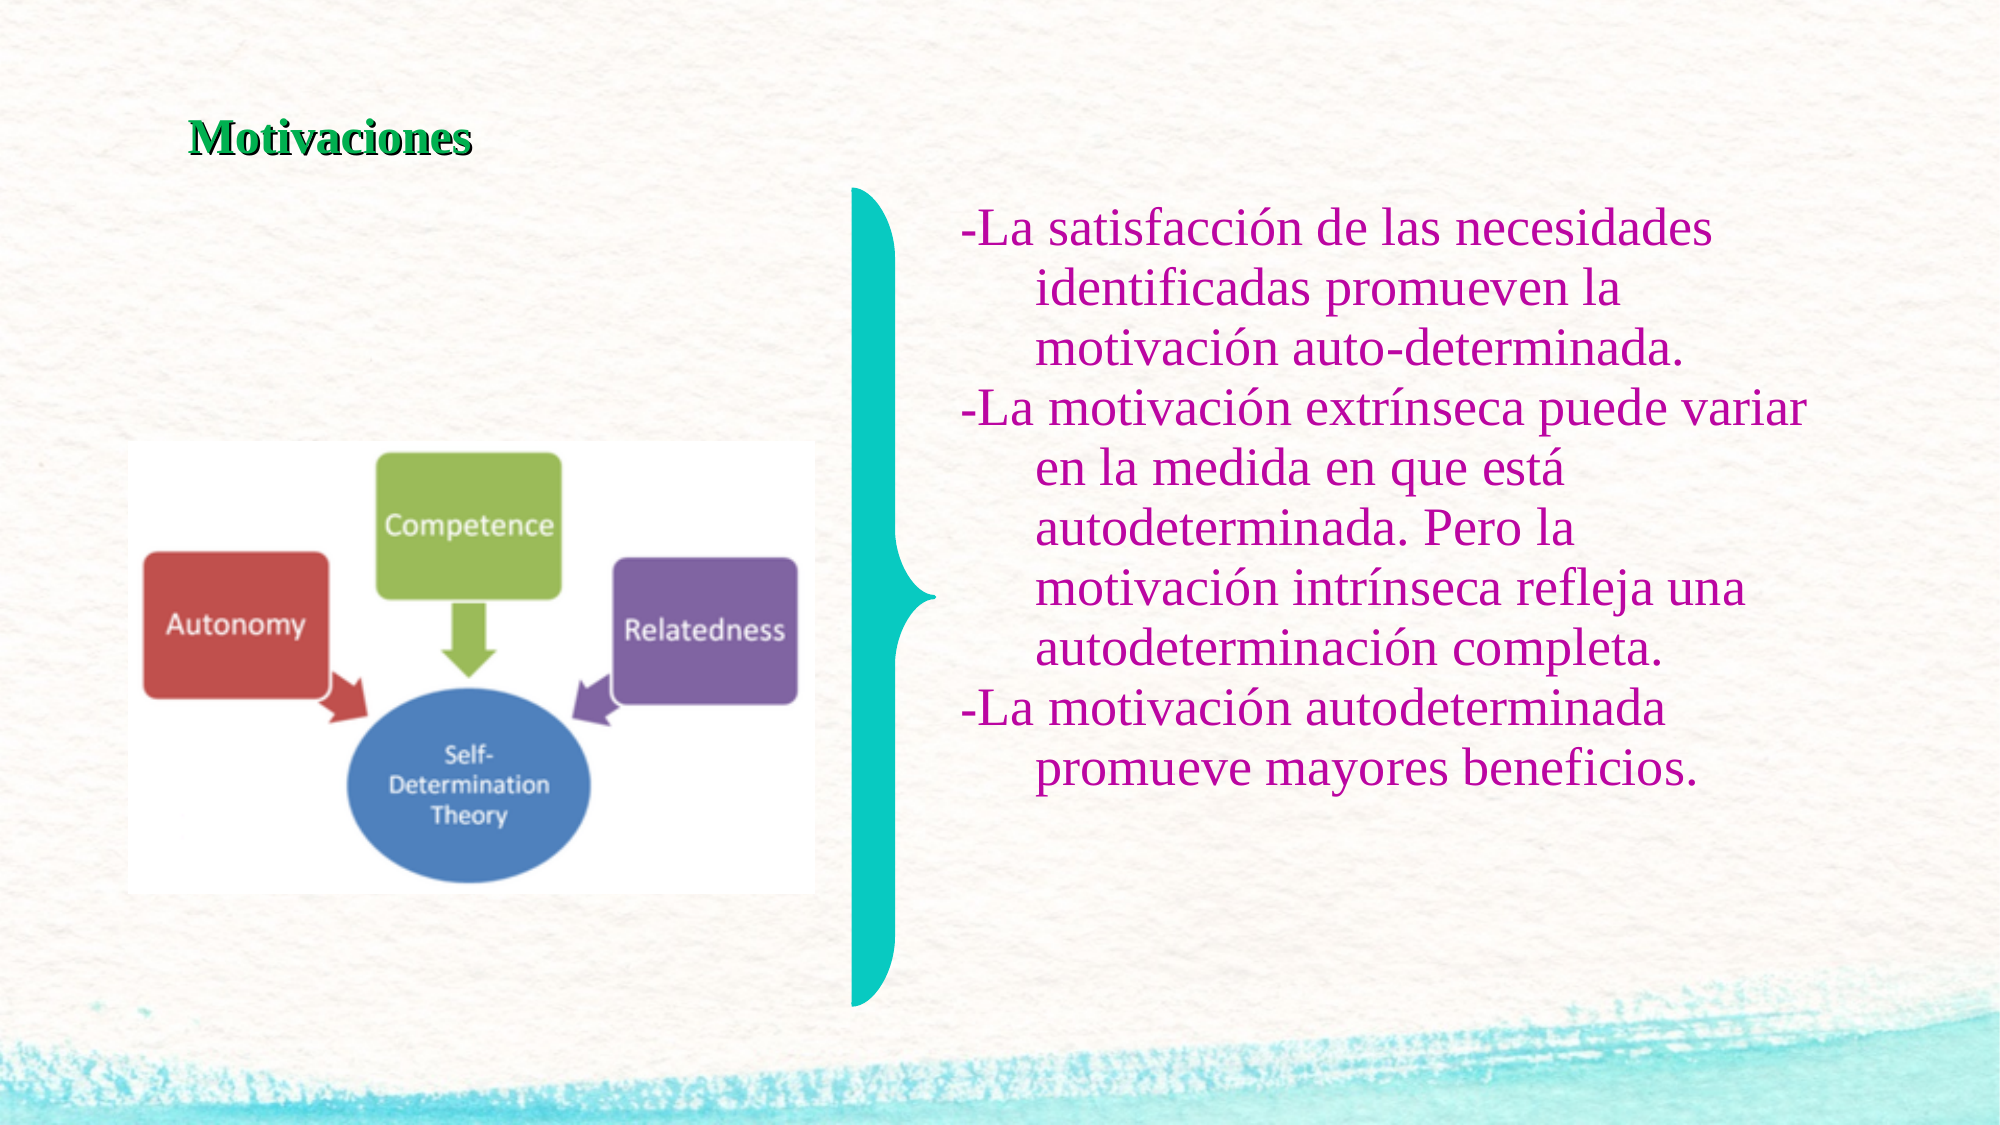

Motivaciones
La satisfacción de las necesidades identificadas promueven la motivación auto-determinada.
La motivación extrínseca puede variar en la medida en que está autodeterminada. Pero la motivación intrínseca refleja una autodeterminación completa.
La motivación autodeterminada promueve mayores beneficios.